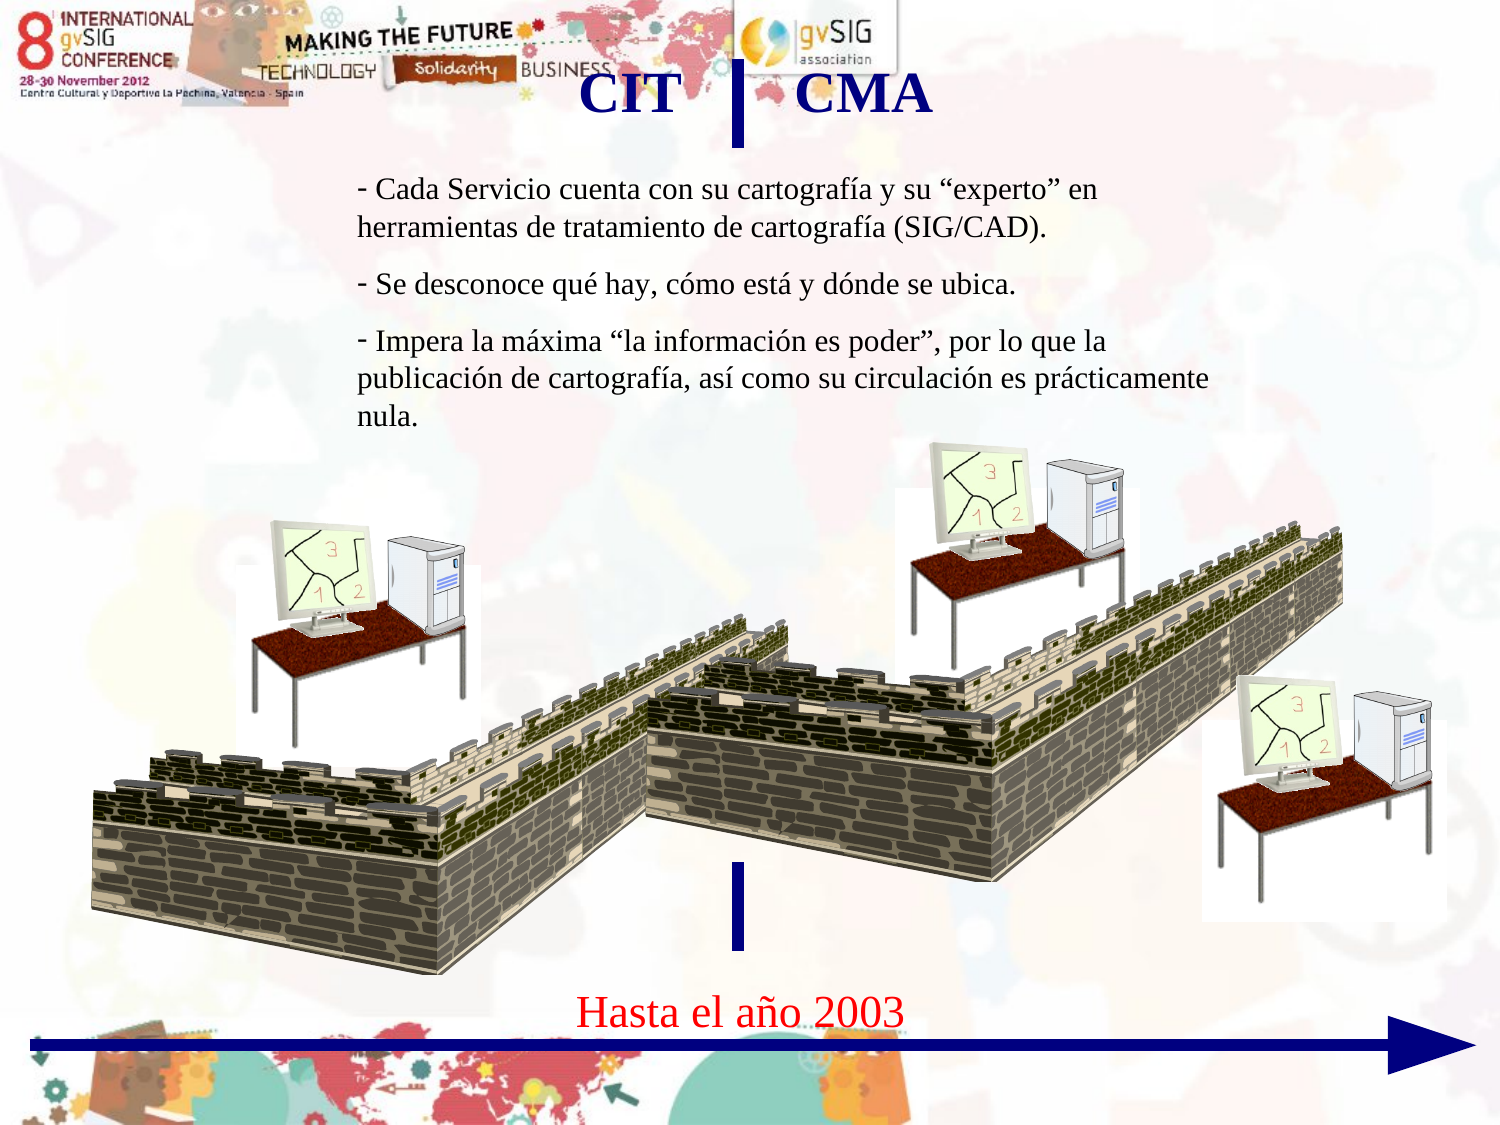

CIT
CMA
 Cada Servicio cuenta con su cartografía y su “experto” en herramientas de tratamiento de cartografía (SIG/CAD).
 Se desconoce qué hay, cómo está y dónde se ubica.
 Impera la máxima “la información es poder”, por lo que la publicación de cartografía, así como su circulación es prácticamente nula.
Hasta el año 2003